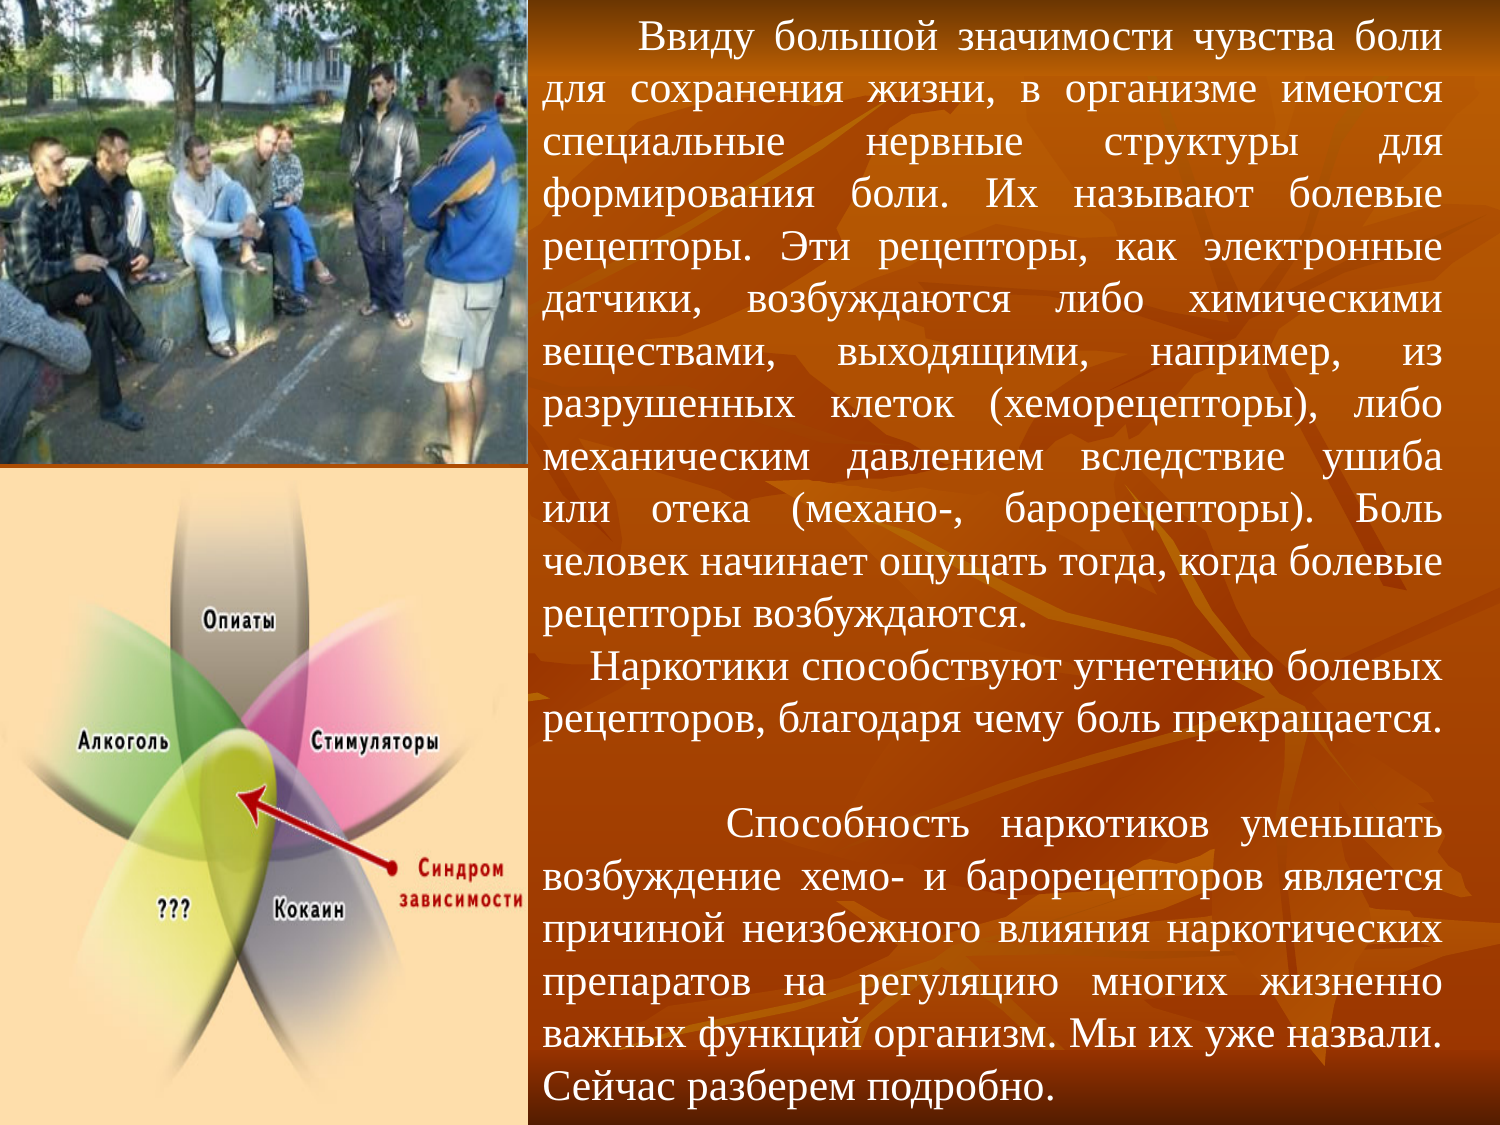

Ввиду большой значимости чувства боли для сохранения жизни, в организме имеются специальные нервные структуры для формирования боли. Их называют болевые рецепторы. Эти рецепторы, как электронные датчики, возбуждаются либо химическими веществами, выходящими, например, из разрушенных клеток (хеморецепторы), либо механическим давлением вследствие ушиба или отека (механо-, барорецепторы). Боль человек начинает ощущать тогда, когда болевые рецепторы возбуждаются.
 Наркотики способствуют угнетению болевых рецепторов, благодаря чему боль прекращается.
 Способность наркотиков уменьшать возбуждение хемо- и барорецепторов является причиной неизбежного влияния наркотических препаратов на регуляцию многих жизненно важных функций организм. Мы их уже назвали. Сейчас разберем подробно.